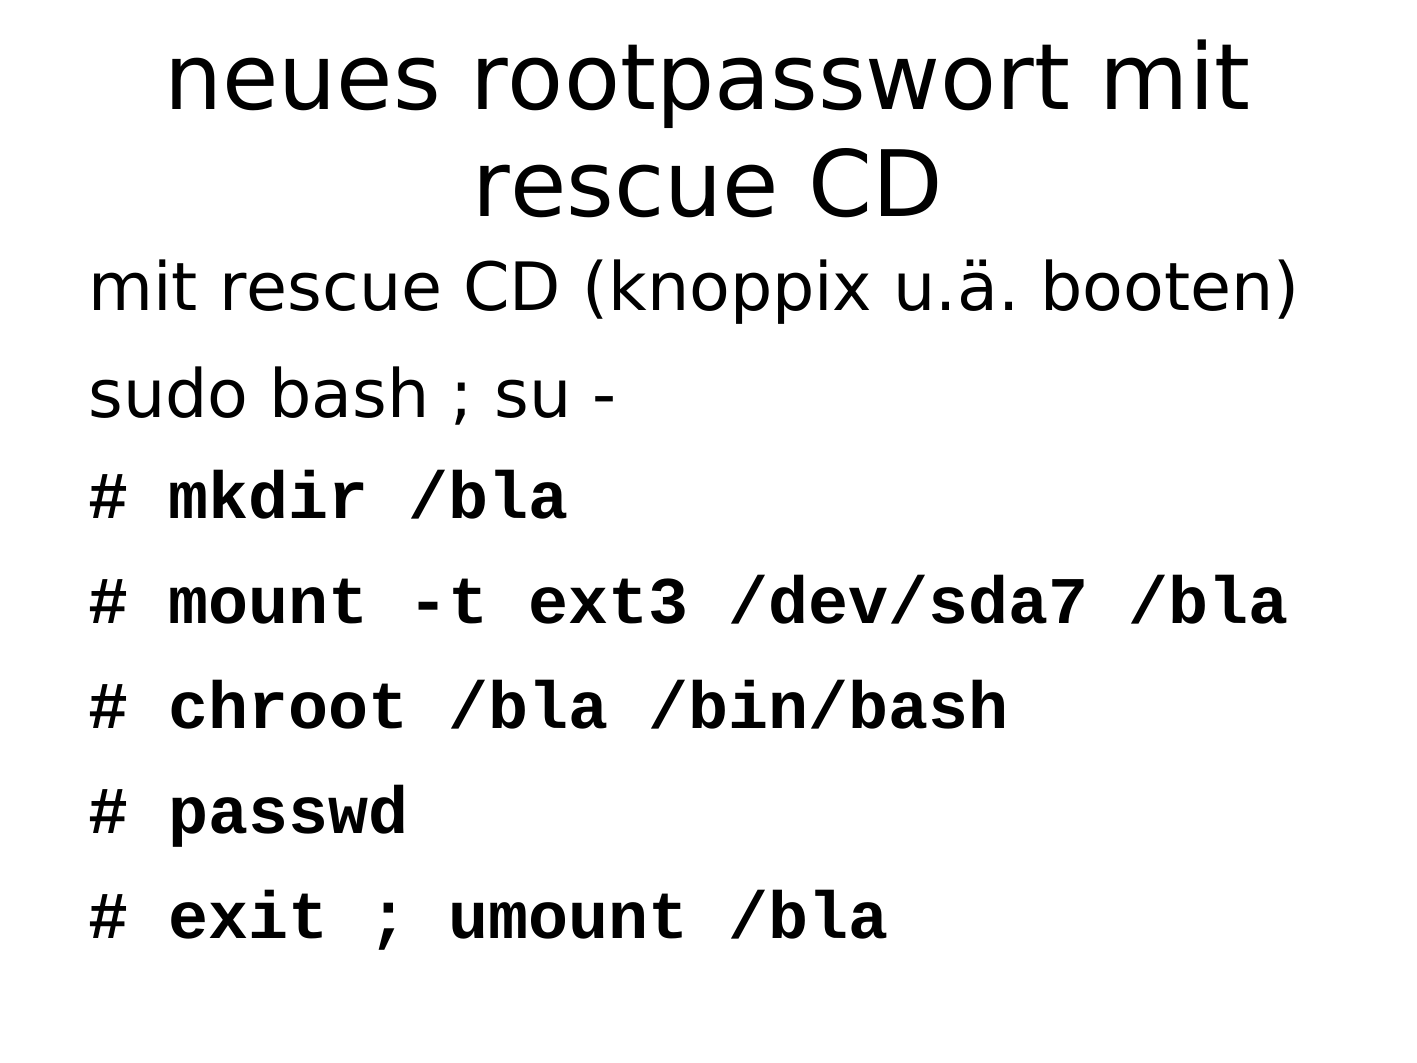

# neues rootpasswort mit rescue CD
mit rescue CD (knoppix u.ä. booten)
sudo bash ; su -
# mkdir /bla
# mount -t ext3 /dev/sda7 /bla
# chroot /bla /bin/bash
# passwd
# exit ; umount /bla